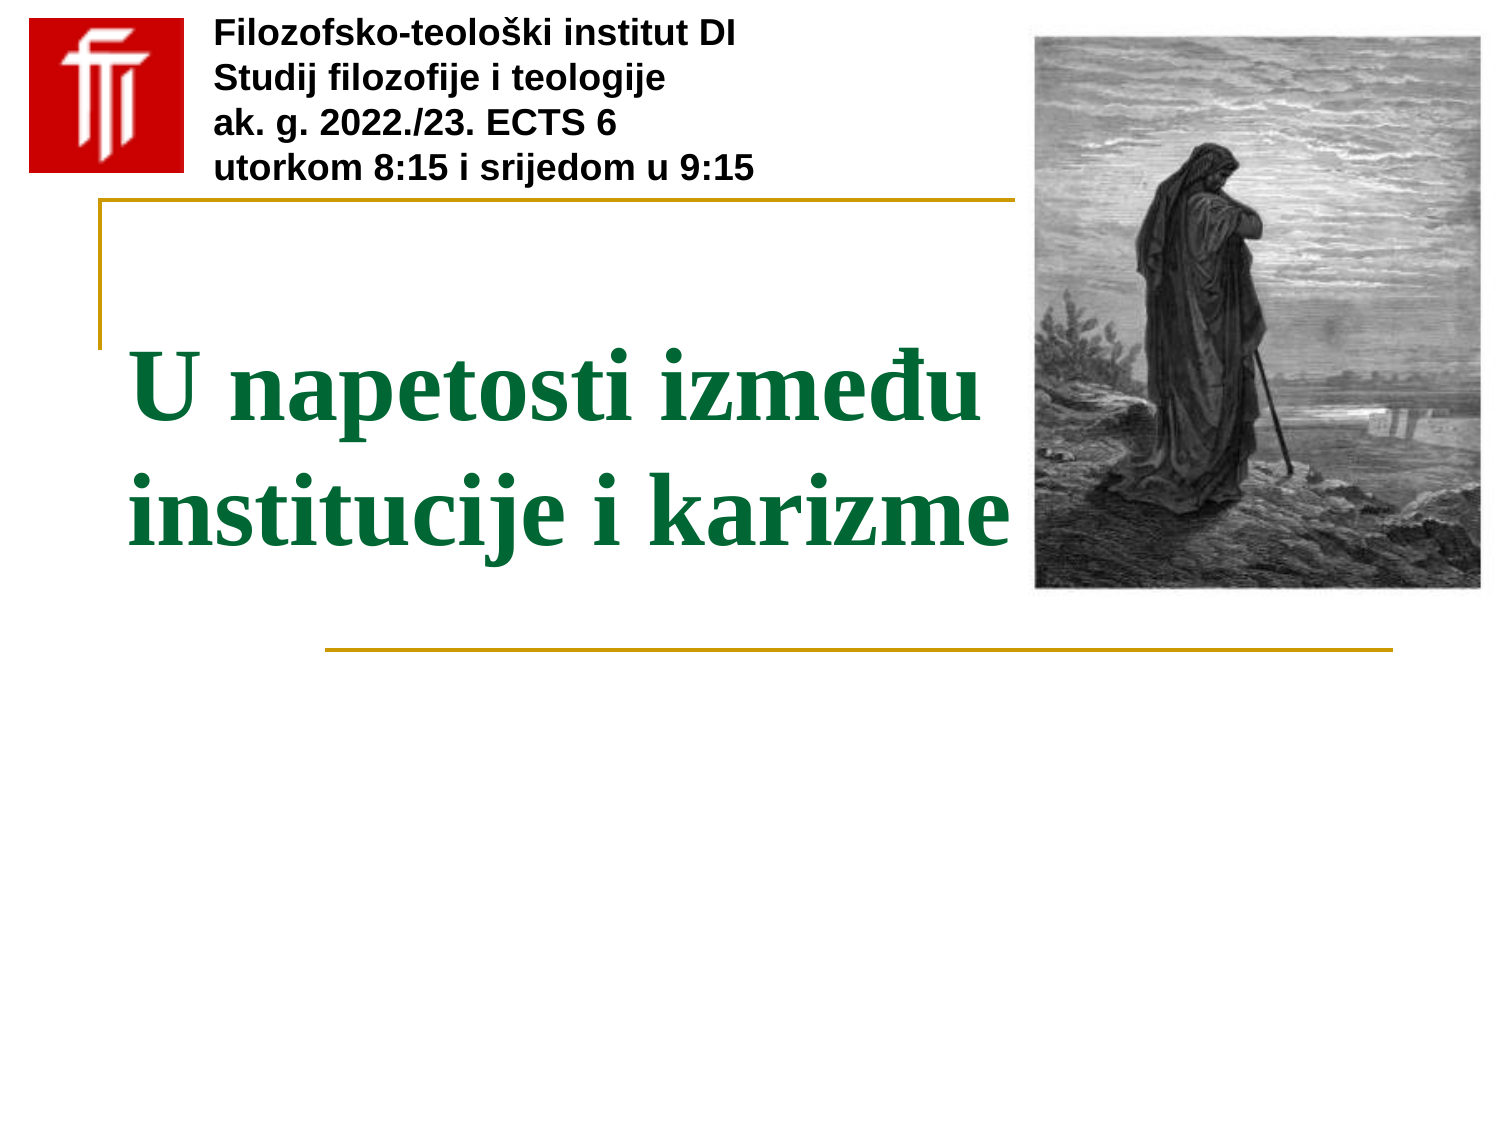

Filozofsko-teološki institut DI
Studij filozofije i teologije
ak. g. 2022./23. ECTS 6
utorkom 8:15 i srijedom u 9:15
# U napetosti između institucije i karizme